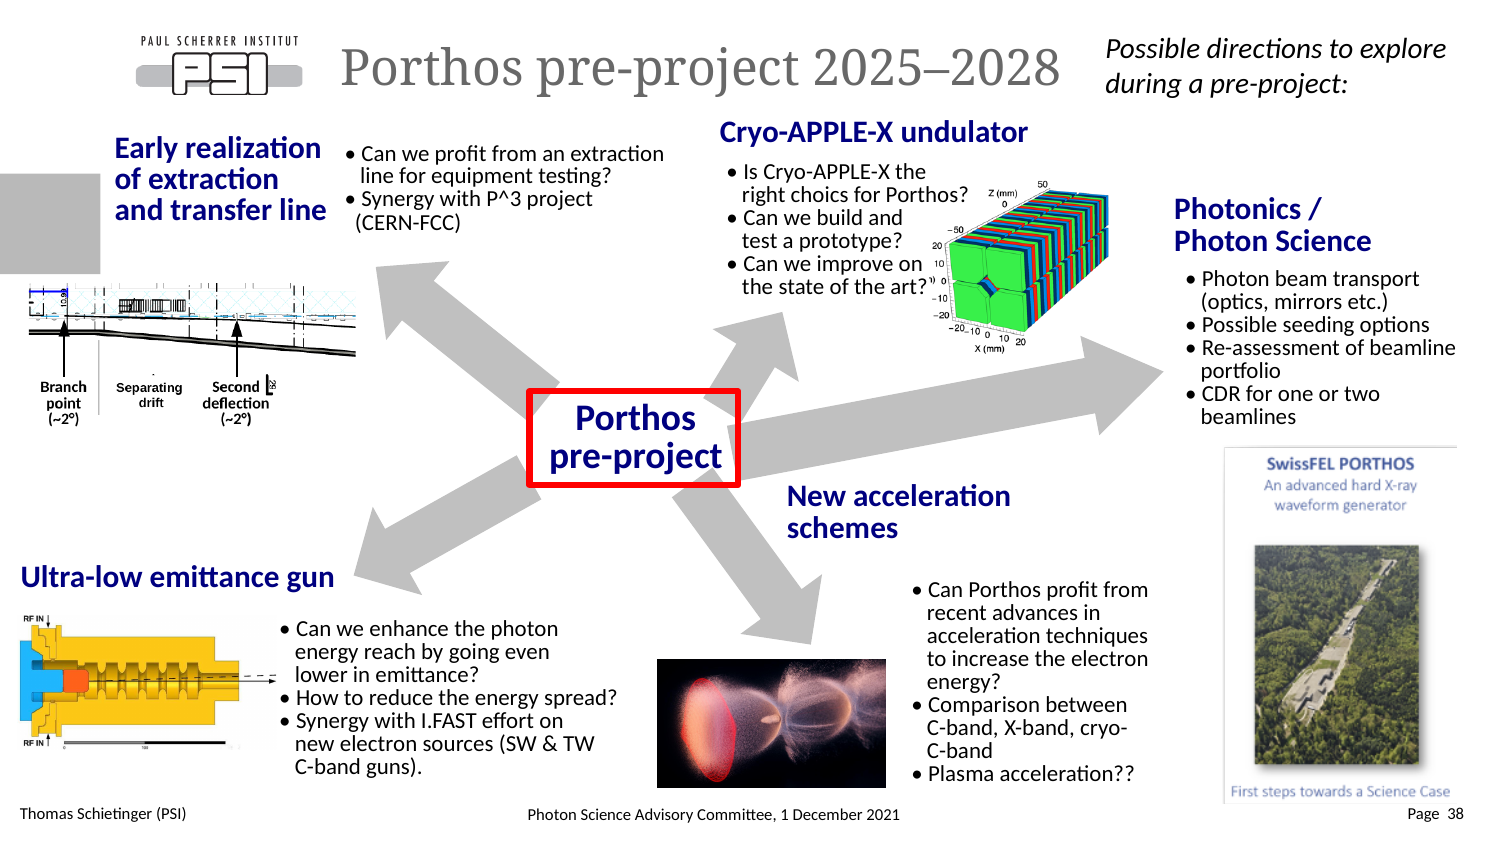

Possible directions to explore
during a pre-project:
# Porthos pre-project 2025–2028
Cryo-APPLE-X undulator
Early realization
of extraction
and transfer line
• Can we profit from an extraction
 line for equipment testing?
• Synergy with P^3 project
 (CERN-FCC)
• Is Cryo-APPLE-X the
 right choics for Porthos?
• Can we build and
 test a prototype?
• Can we improve on
 the state of the art?
Photonics /
Photon Science
• Photon beam transport
 (optics, mirrors etc.)
• Possible seeding options
• Re-assessment of beamline
 portfolio
• CDR for one or two
 beamlines
Porthos
pre-project
New acceleration
schemes
Ultra-low emittance gun
• Can Porthos profit from
 recent advances in
 acceleration techniques
 to increase the electron
 energy?
• Comparison between
 C-band, X-band, cryo-
 C-band
• Plasma acceleration??
• Can we enhance the photon
 energy reach by going even
 lower in emittance?
• How to reduce the energy spread?
• Synergy with I.FAST effort on
 new electron sources (SW & TW
 C-band guns).